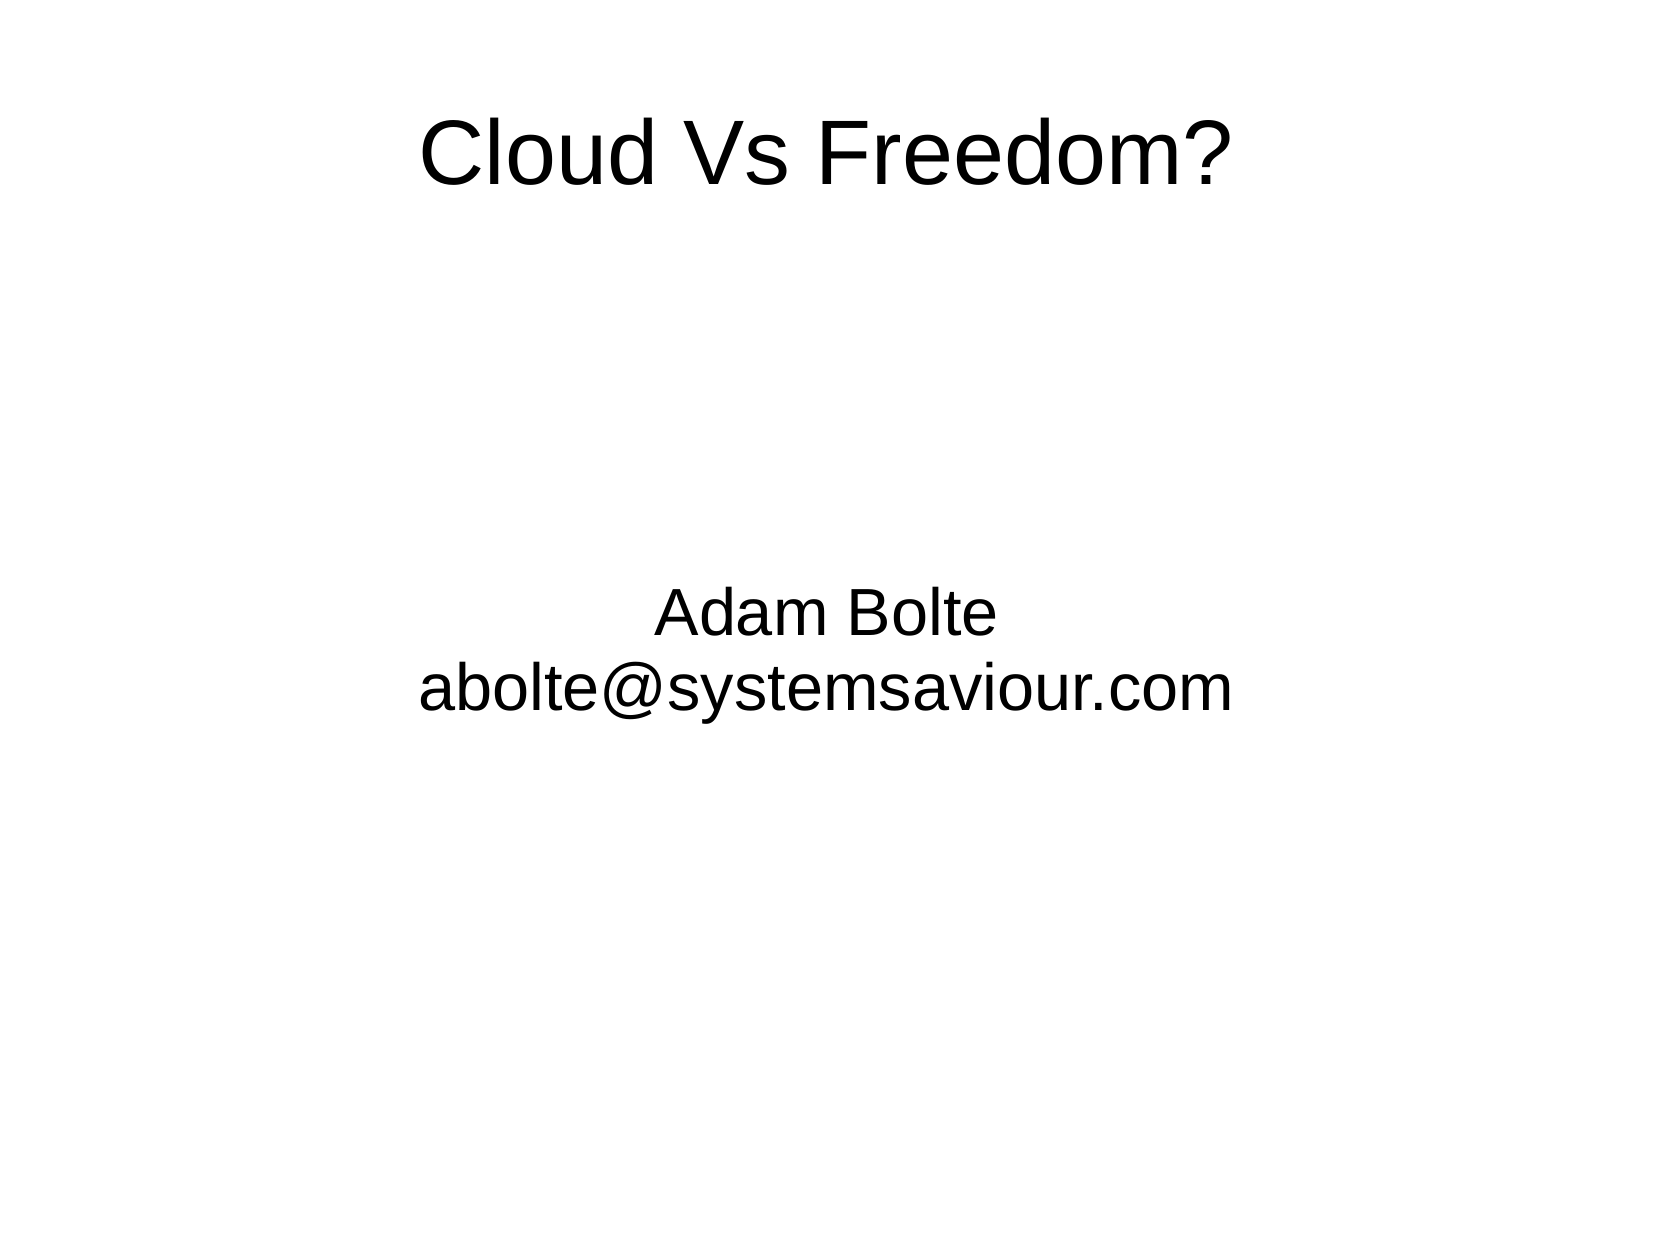

# Cloud Vs Freedom?
Adam Bolte
abolte@systemsaviour.com